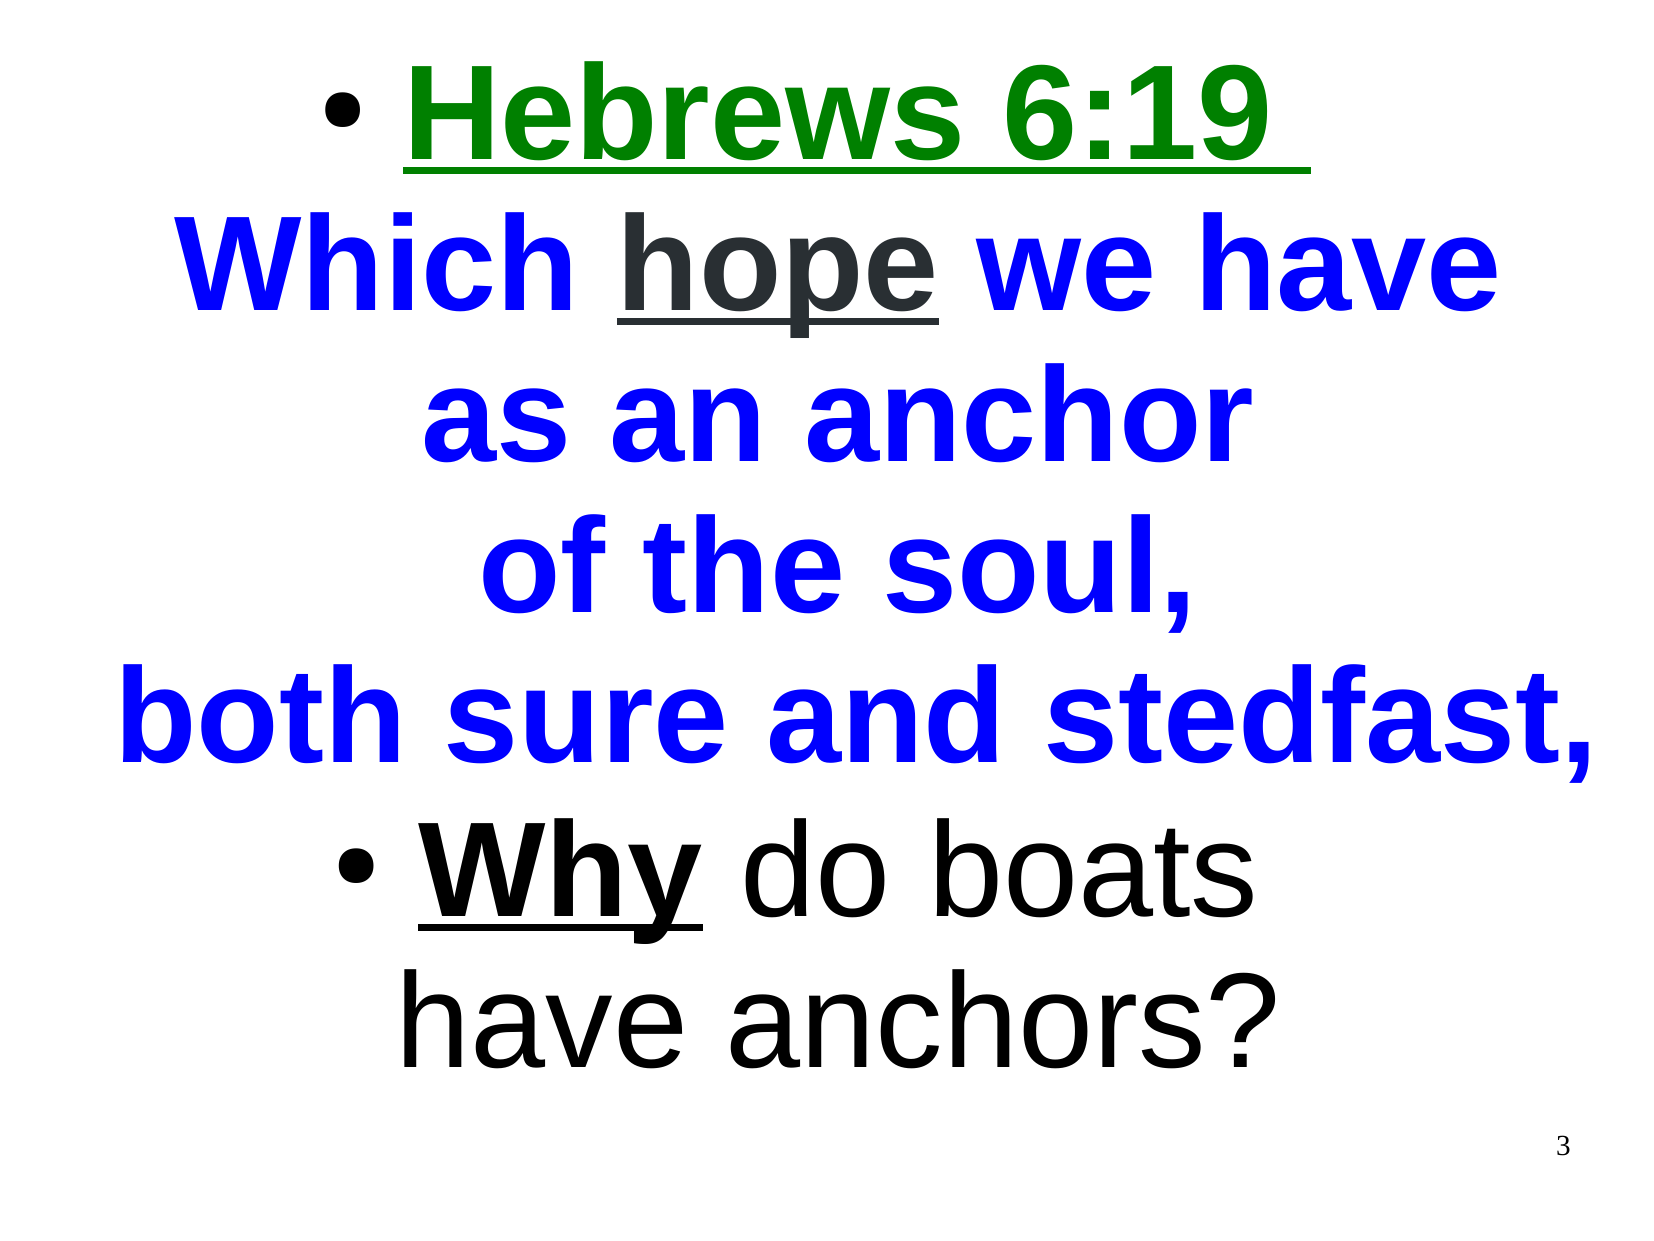

# Hebrews 6:19 Which hope we have as an anchor of the soul, both sure and stedfast,
Why do boats
have anchors?
3